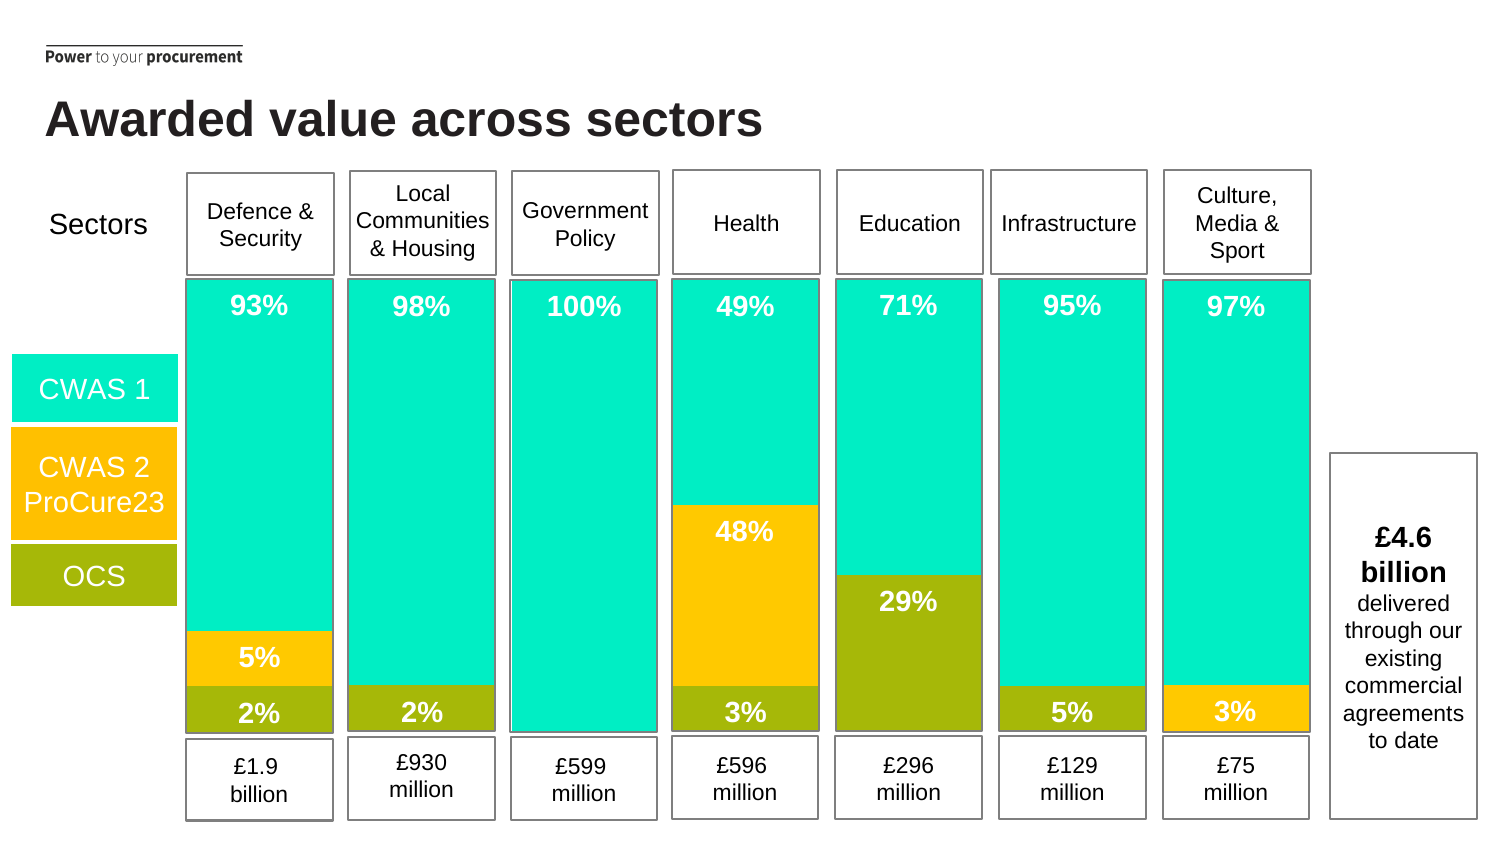

Awarded value across sectors
Health
Education
Infrastructure
Culture, Media & Sport
Local Communities & Housing
Government Policy
Defence & Security
Sectors
71%
95%
93%
5%
2%
97%
98%
2%
100%
49%
48%
29%
3%
3%
5%
CWAS 1
CWAS 2 ProCure23
OCS
£4.6 billion delivered through our existing commercial agreements to date
£596
million
£296
million
£129
million
£75
million
£930
million
£599
million
£1.9
billion